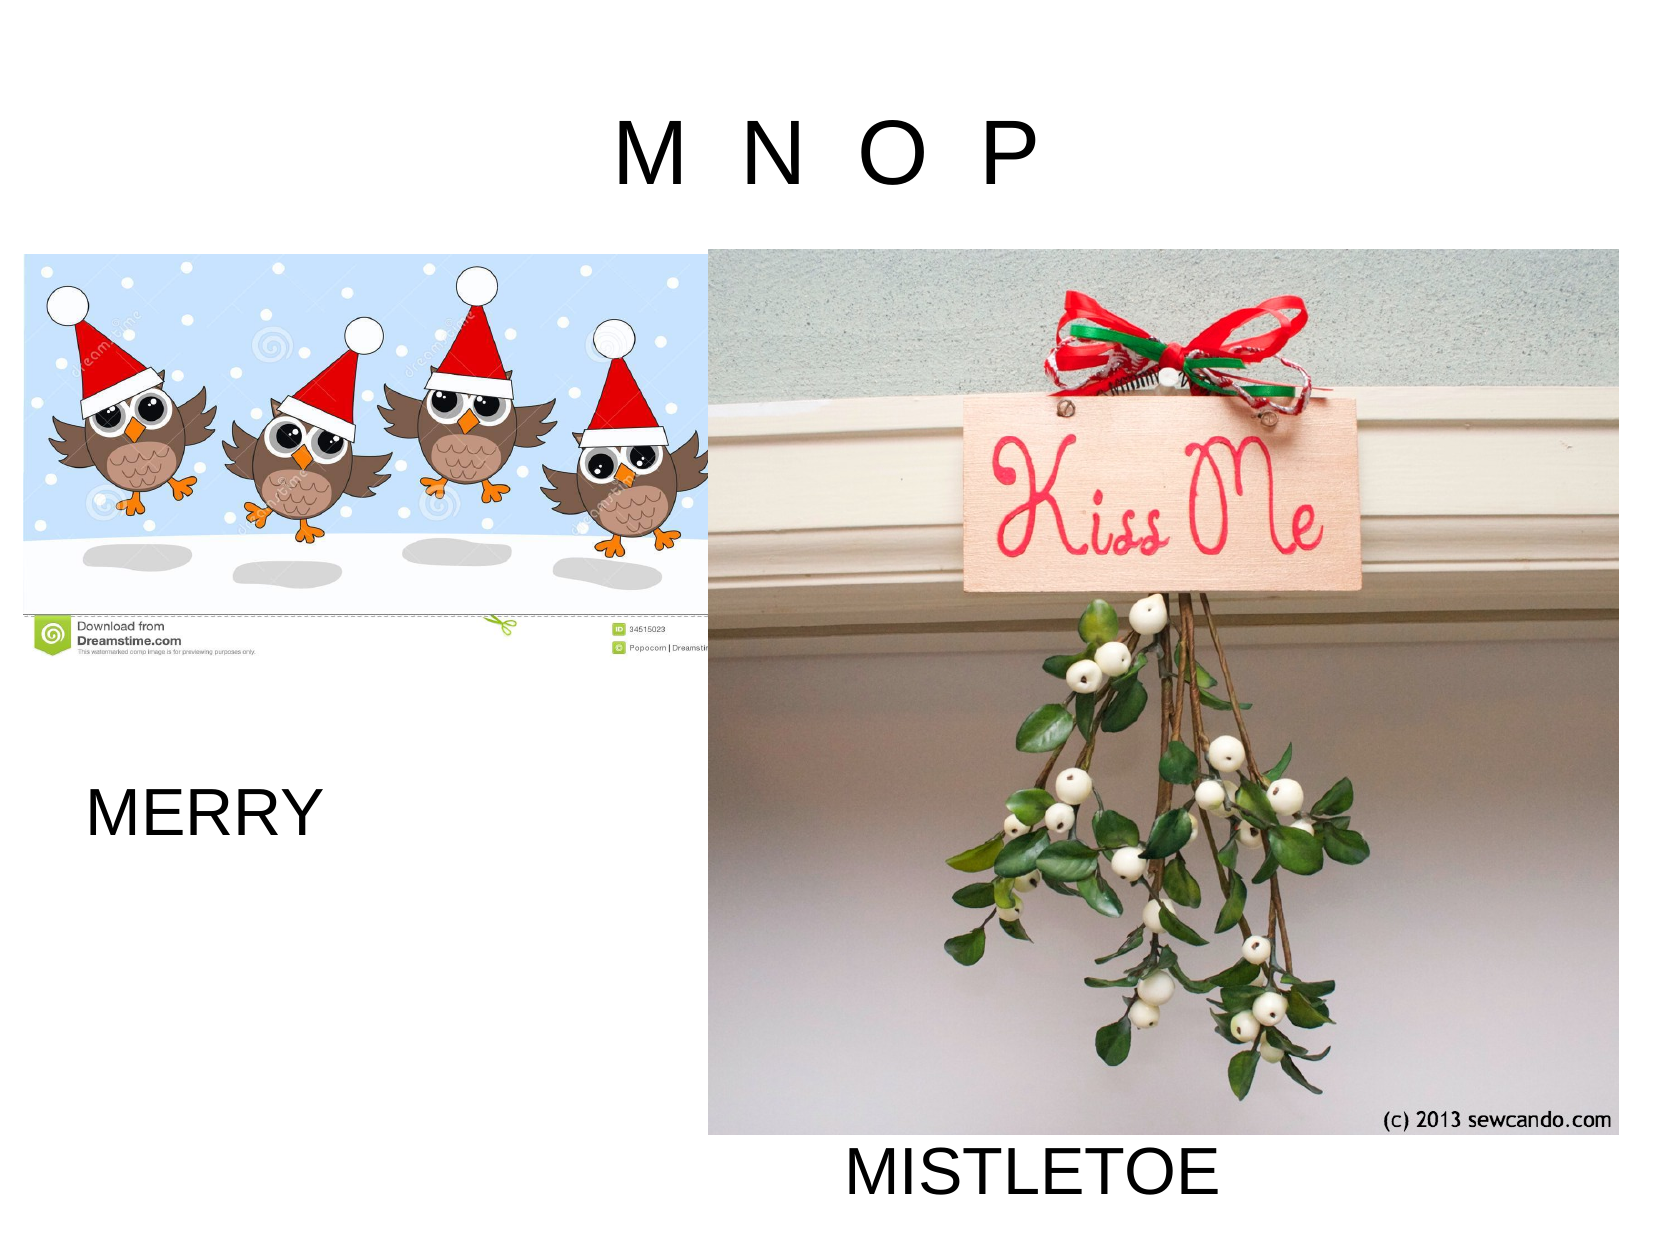

# M N O P
MERRY
MISTLETOE